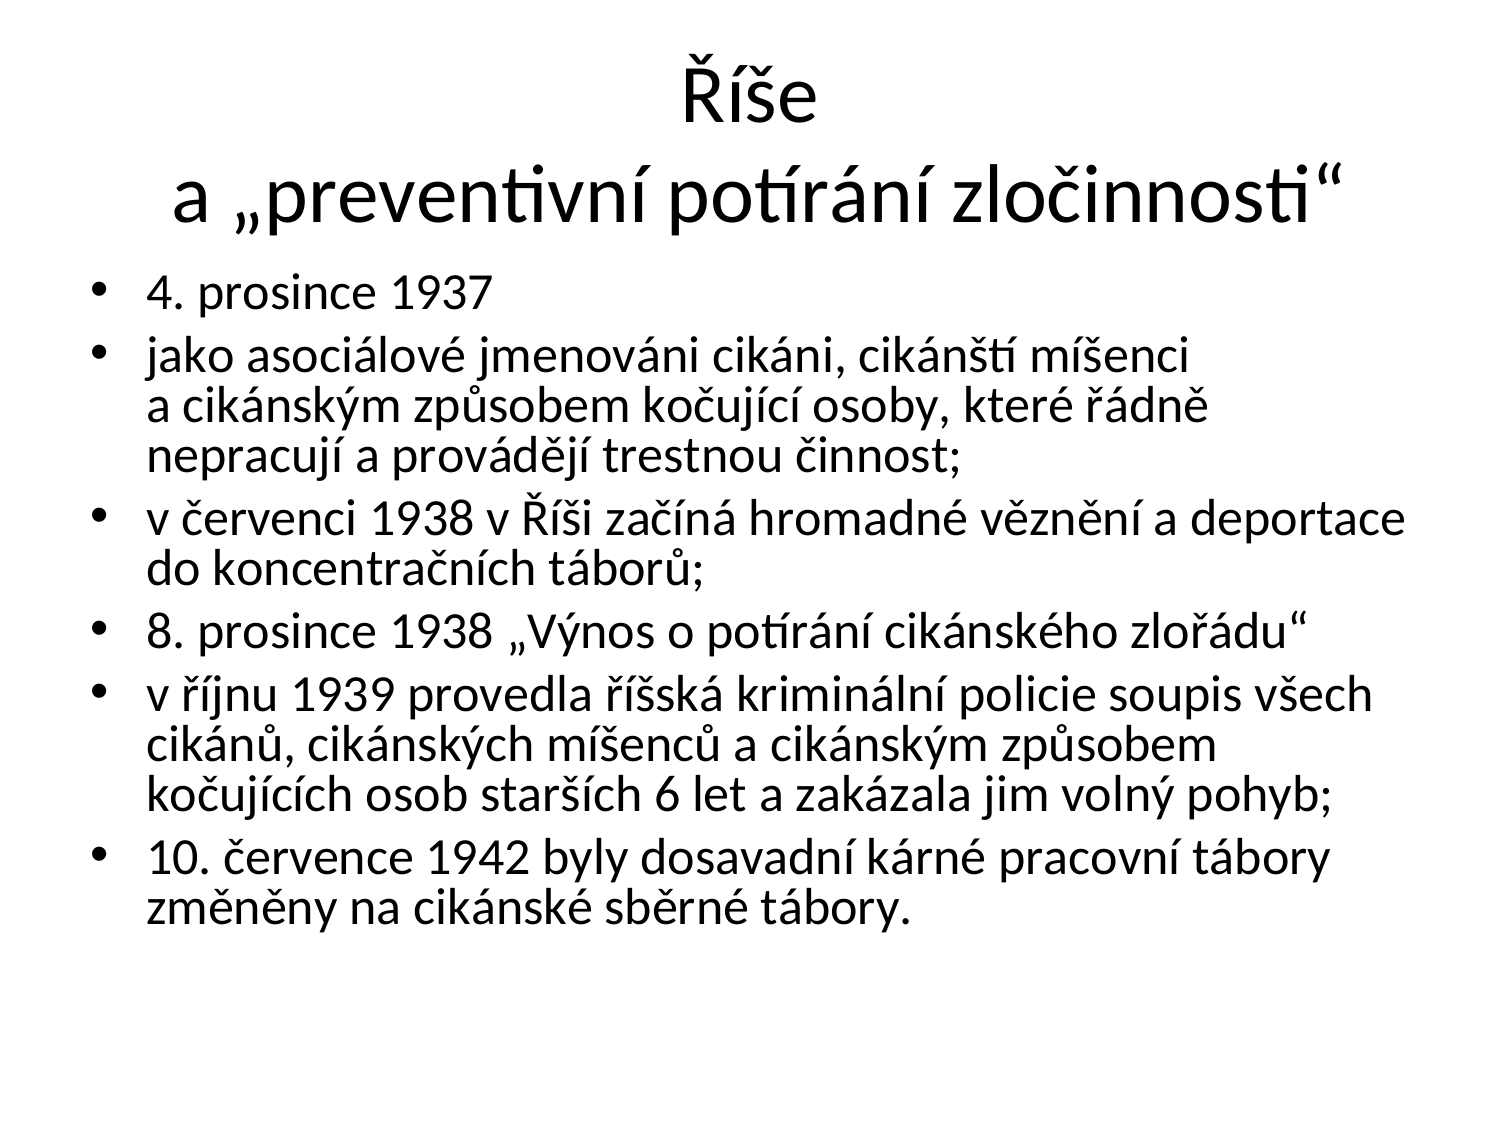

# Říše a „preventivní potírání zločinnosti“
4. prosince 1937
jako asociálové jmenováni cikáni, cikánští míšenci
a cikánským způsobem kočující osoby, které řádně nepracují a provádějí trestnou činnost;
v červenci 1938 v Říši začíná hromadné věznění a deportace do koncentračních táborů;
8. prosince 1938 „Výnos o potírání cikánského zlořádu“
v říjnu 1939 provedla říšská kriminální policie soupis všech cikánů, cikánských míšenců a cikánským způsobem kočujících osob starších 6 let a zakázala jim volný pohyb;
10. července 1942 byly dosavadní kárné pracovní tábory změněny na cikánské sběrné tábory.